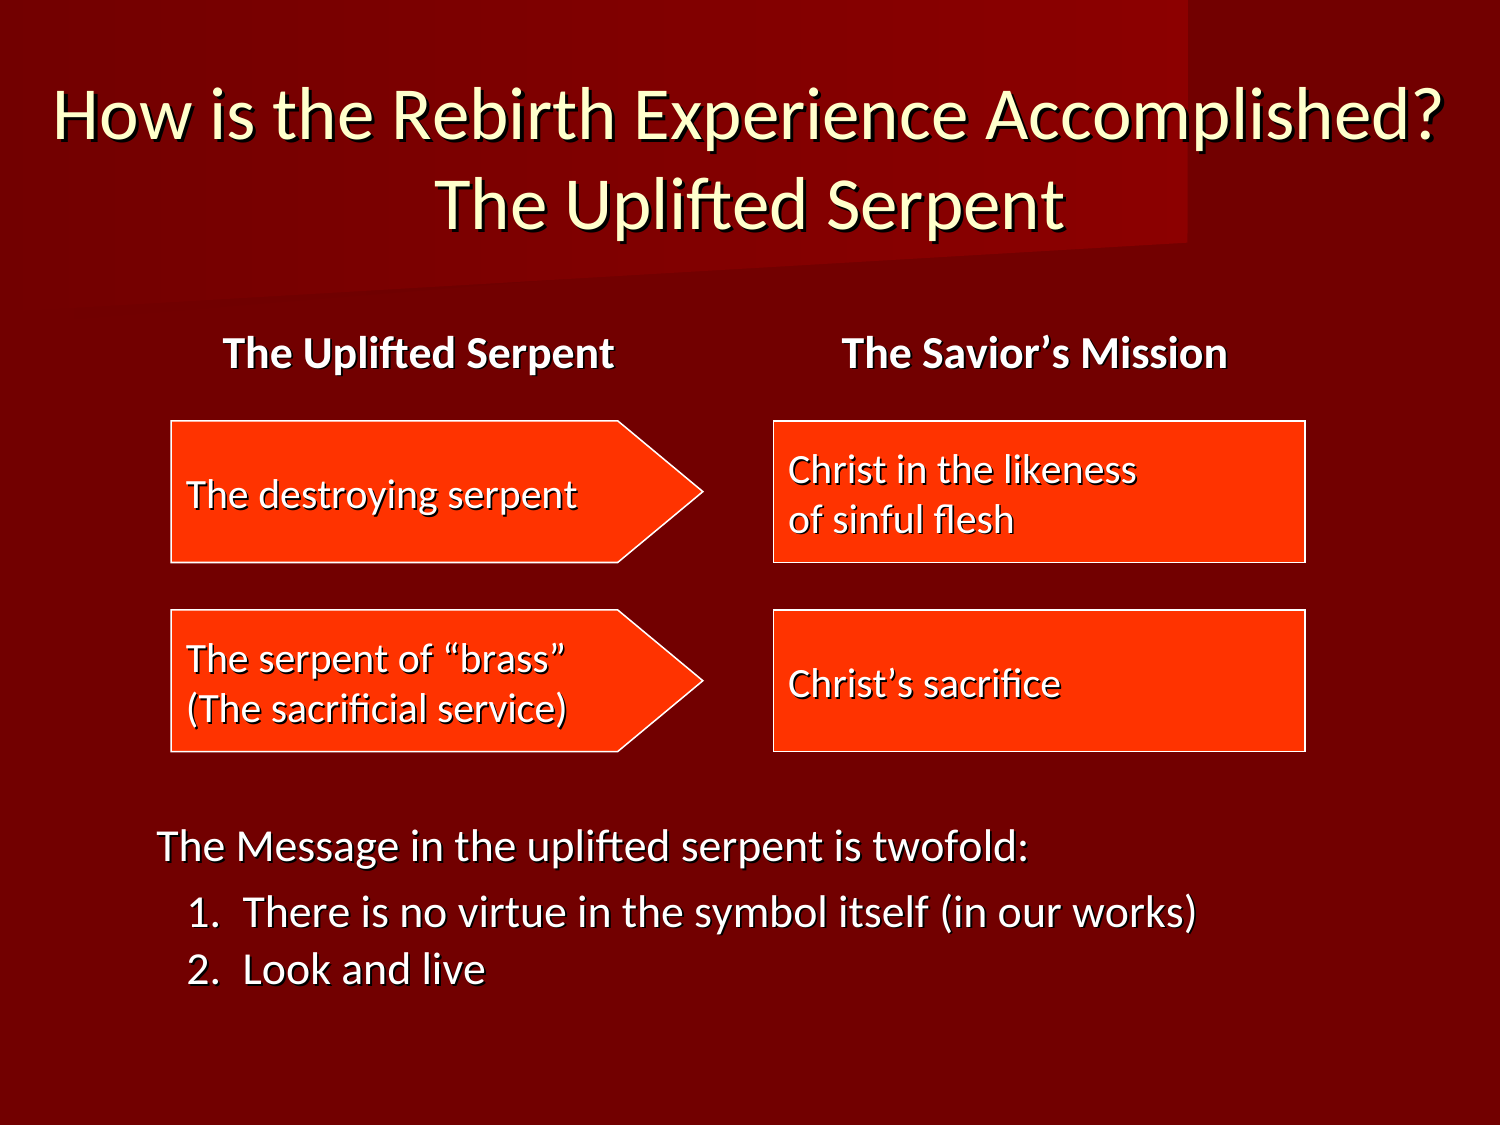

# How is the Rebirth Experience Accomplished? The Uplifted Serpent
The Uplifted Serpent
The Savior’s Mission
The destroying serpent
Christ in the likeness
of sinful flesh
The serpent of “brass”
(The sacrificial service)
Christ’s sacrifice
The Message in the uplifted serpent is twofold:
There is no virtue in the symbol itself (in our works)
Look and live